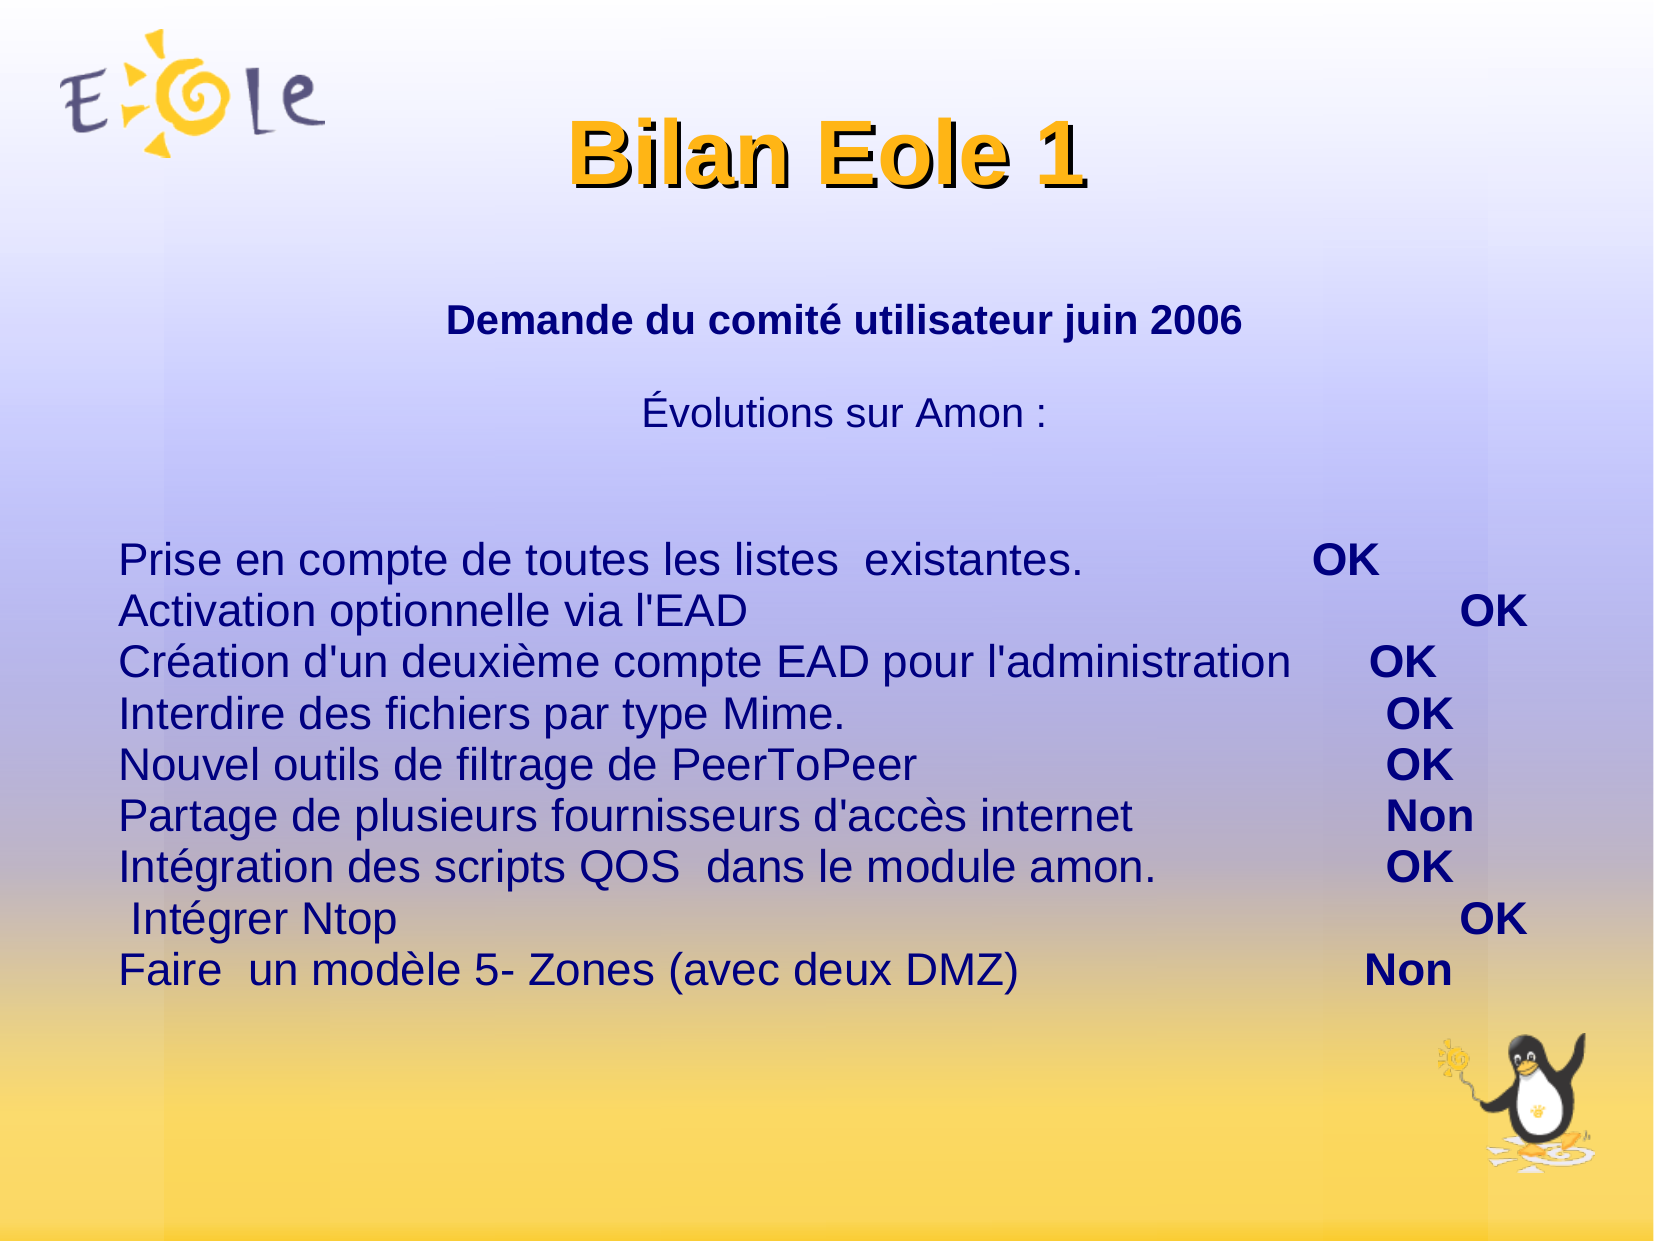

# Bilan Eole 1
Demande du comité utilisateur juin 2006
Évolutions sur Amon :
Prise en compte de toutes les listes  existantes. 		 	 OK
Activation optionnelle via l'EAD 									 OK
Création d'un deuxième compte EAD pour l'administration  OK
Interdire des fichiers par type Mime.							 OK
Nouvel outils de filtrage de PeerToPeer 						 OK
Partage de plusieurs fournisseurs d'accès internet 			 Non
Intégration des scripts QOS  dans le module amon. 			 OK
 Intégrer Ntop 														 OK
Faire  un modèle 5- Zones (avec deux DMZ)  Non